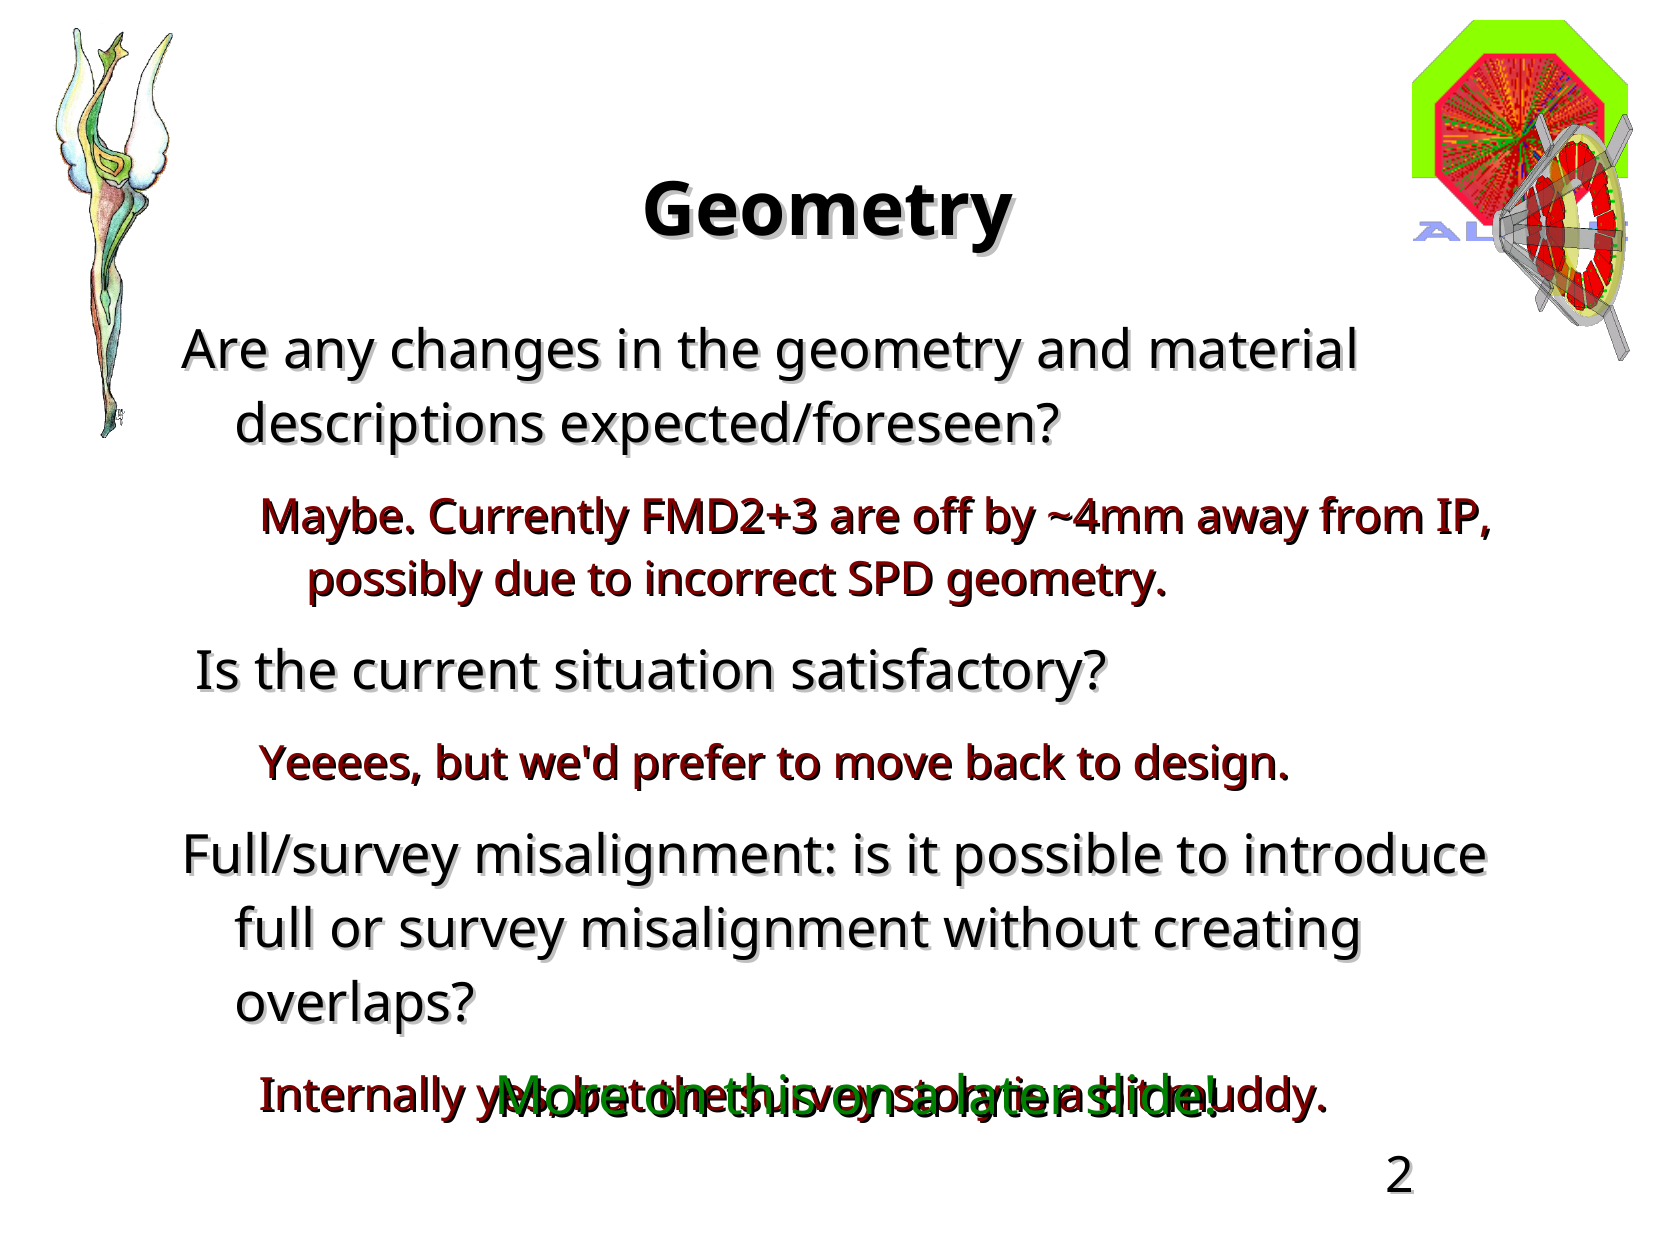

# Geometry
Are any changes in the geometry and material descriptions expected/foreseen?
Maybe. Currently FMD2+3 are off by ~4mm away from IP, possibly due to incorrect SPD geometry.
 Is the current situation satisfactory?
Yeeees, but we'd prefer to move back to design.
Full/survey misalignment: is it possible to introduce full or survey misalignment without creating overlaps?
Internally yes, but the survey story is a bit muddy.
More on this on a later slide!